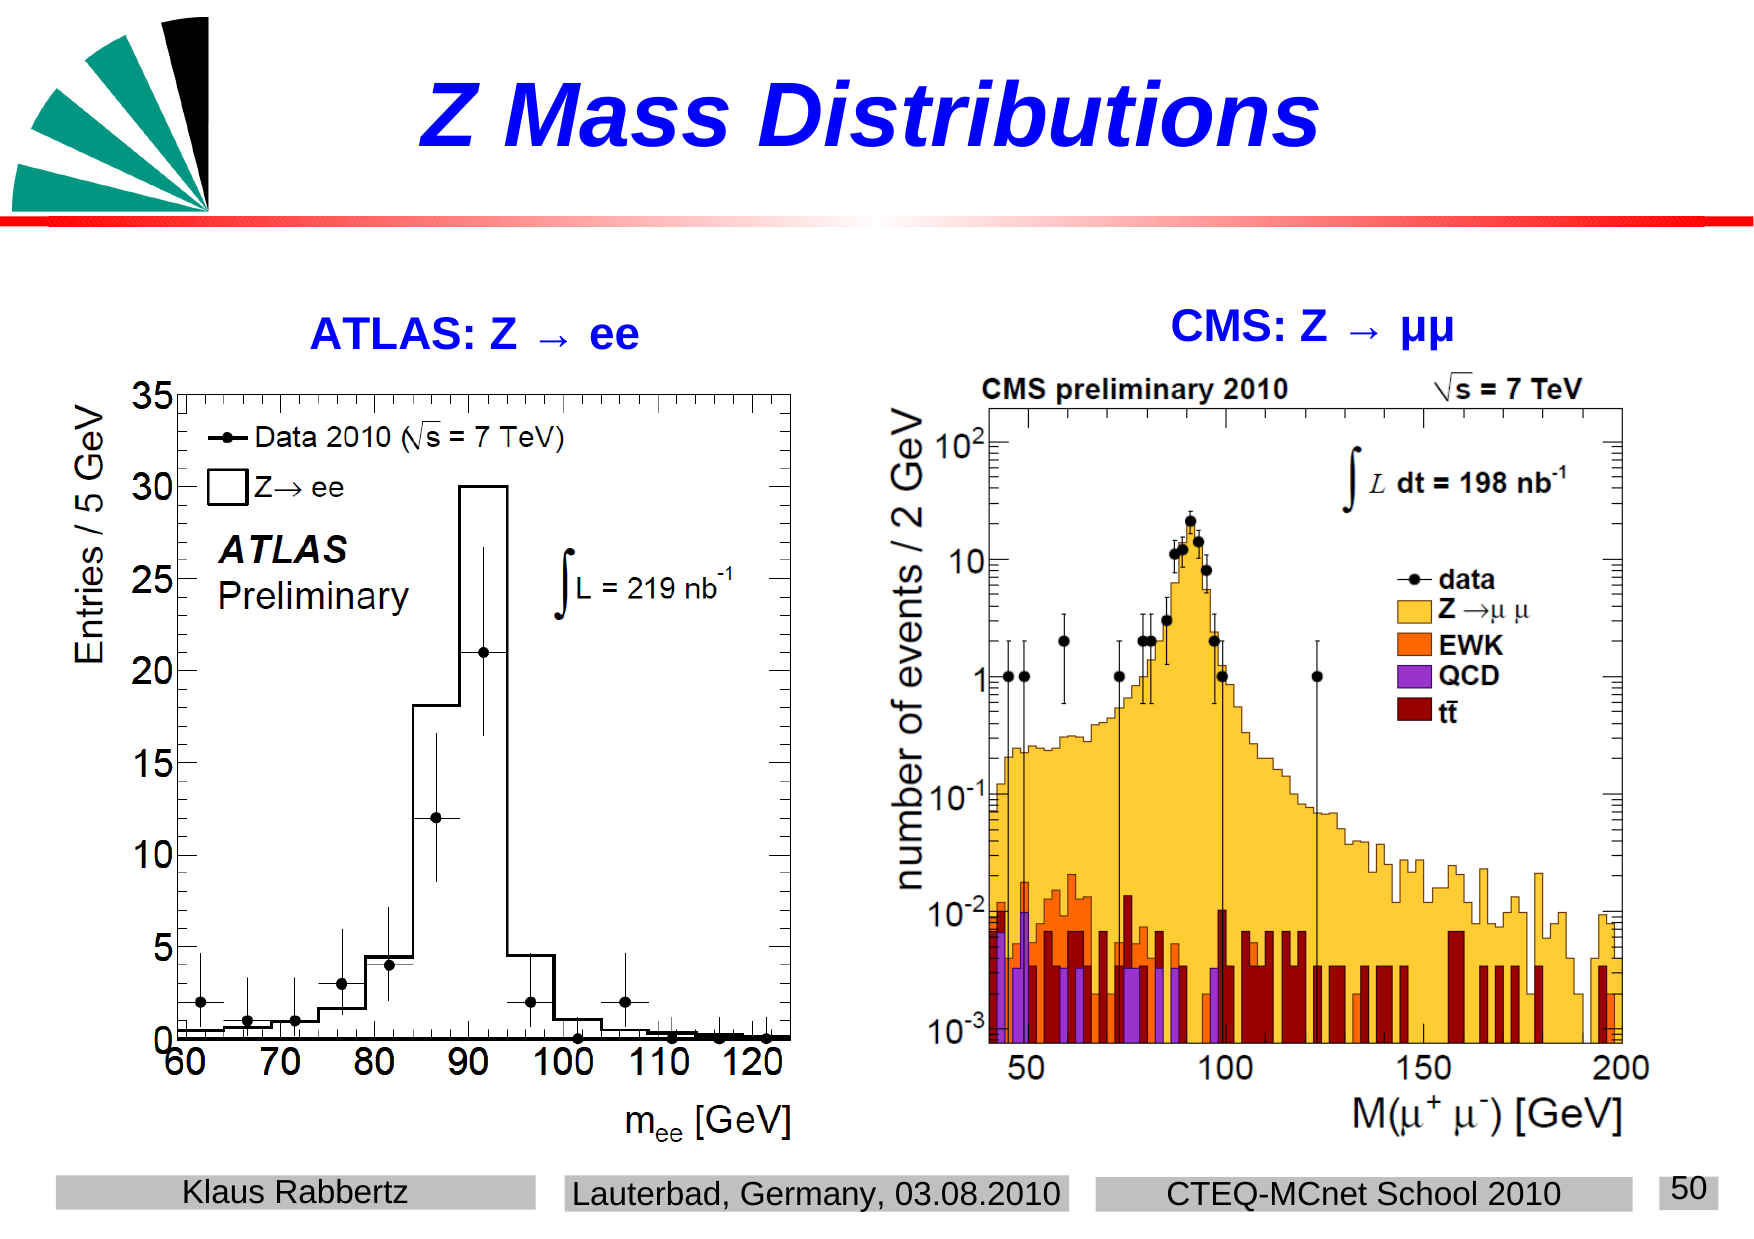

# Z Mass Distributions
CMS: Z → μμ
ATLAS: Z → ee